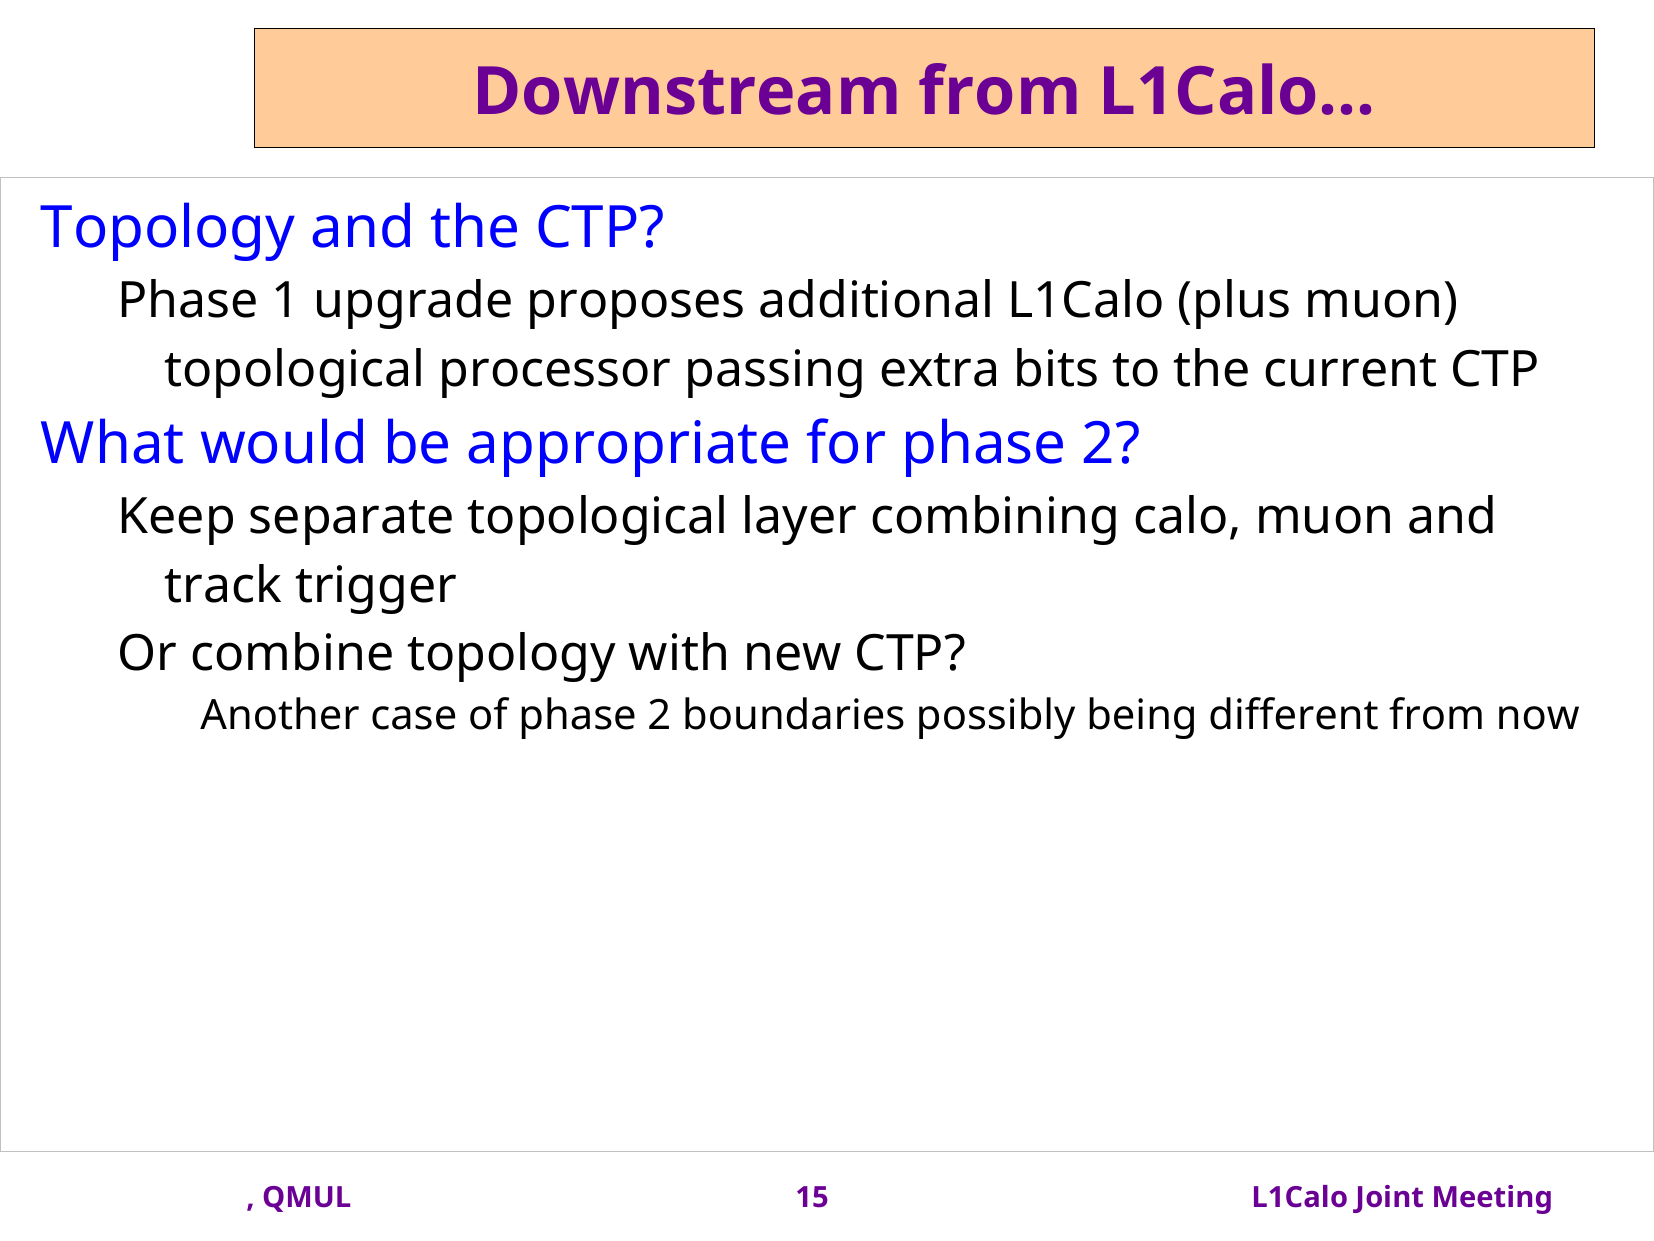

# Downstream from L1Calo...
Topology and the CTP?
Phase 1 upgrade proposes additional L1Calo (plus muon) topological processor passing extra bits to the current CTP
What would be appropriate for phase 2?
Keep separate topological layer combining calo, muon and track trigger
Or combine topology with new CTP?
Another case of phase 2 boundaries possibly being different from now